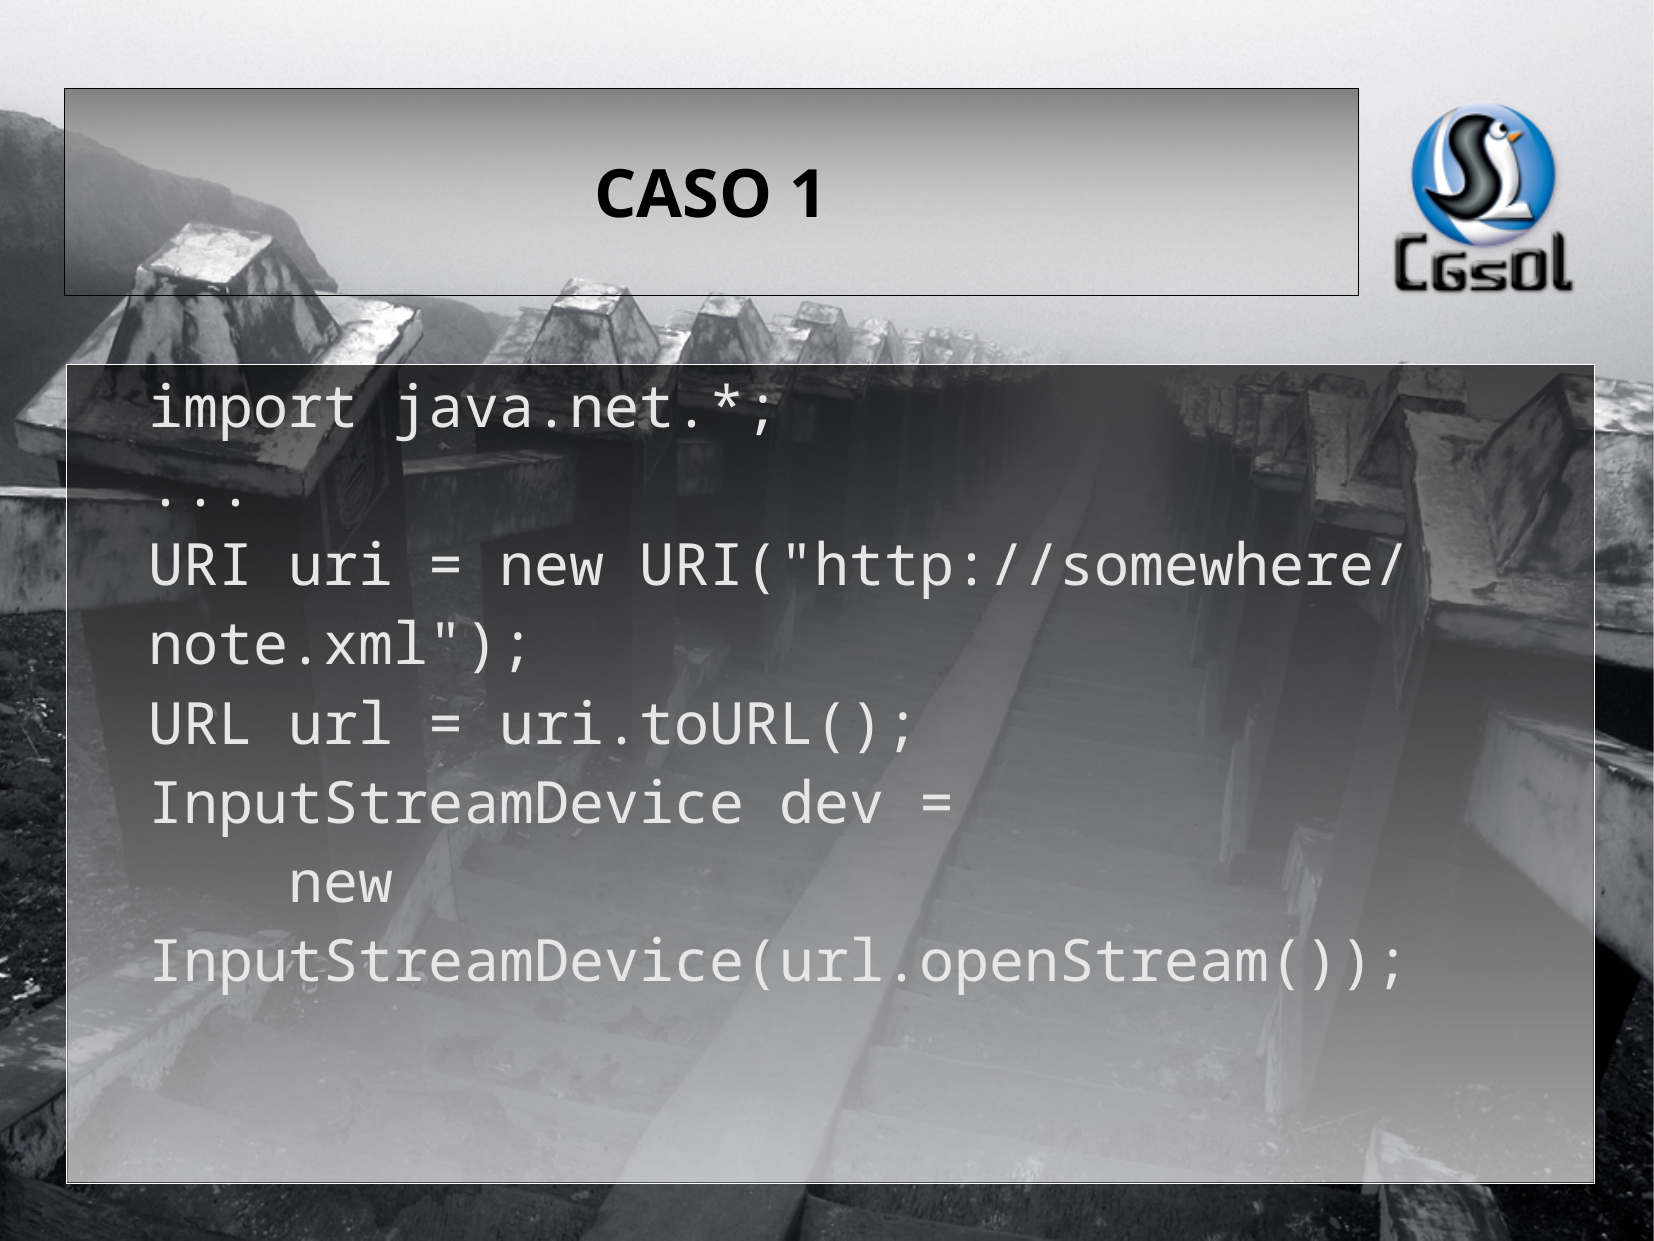

# CASO 1
import java.net.*;
...
URI uri = new URI("http://somewhere/note.xml");
URL url = uri.toURL();
InputStreamDevice dev =
 new InputStreamDevice(url.openStream());